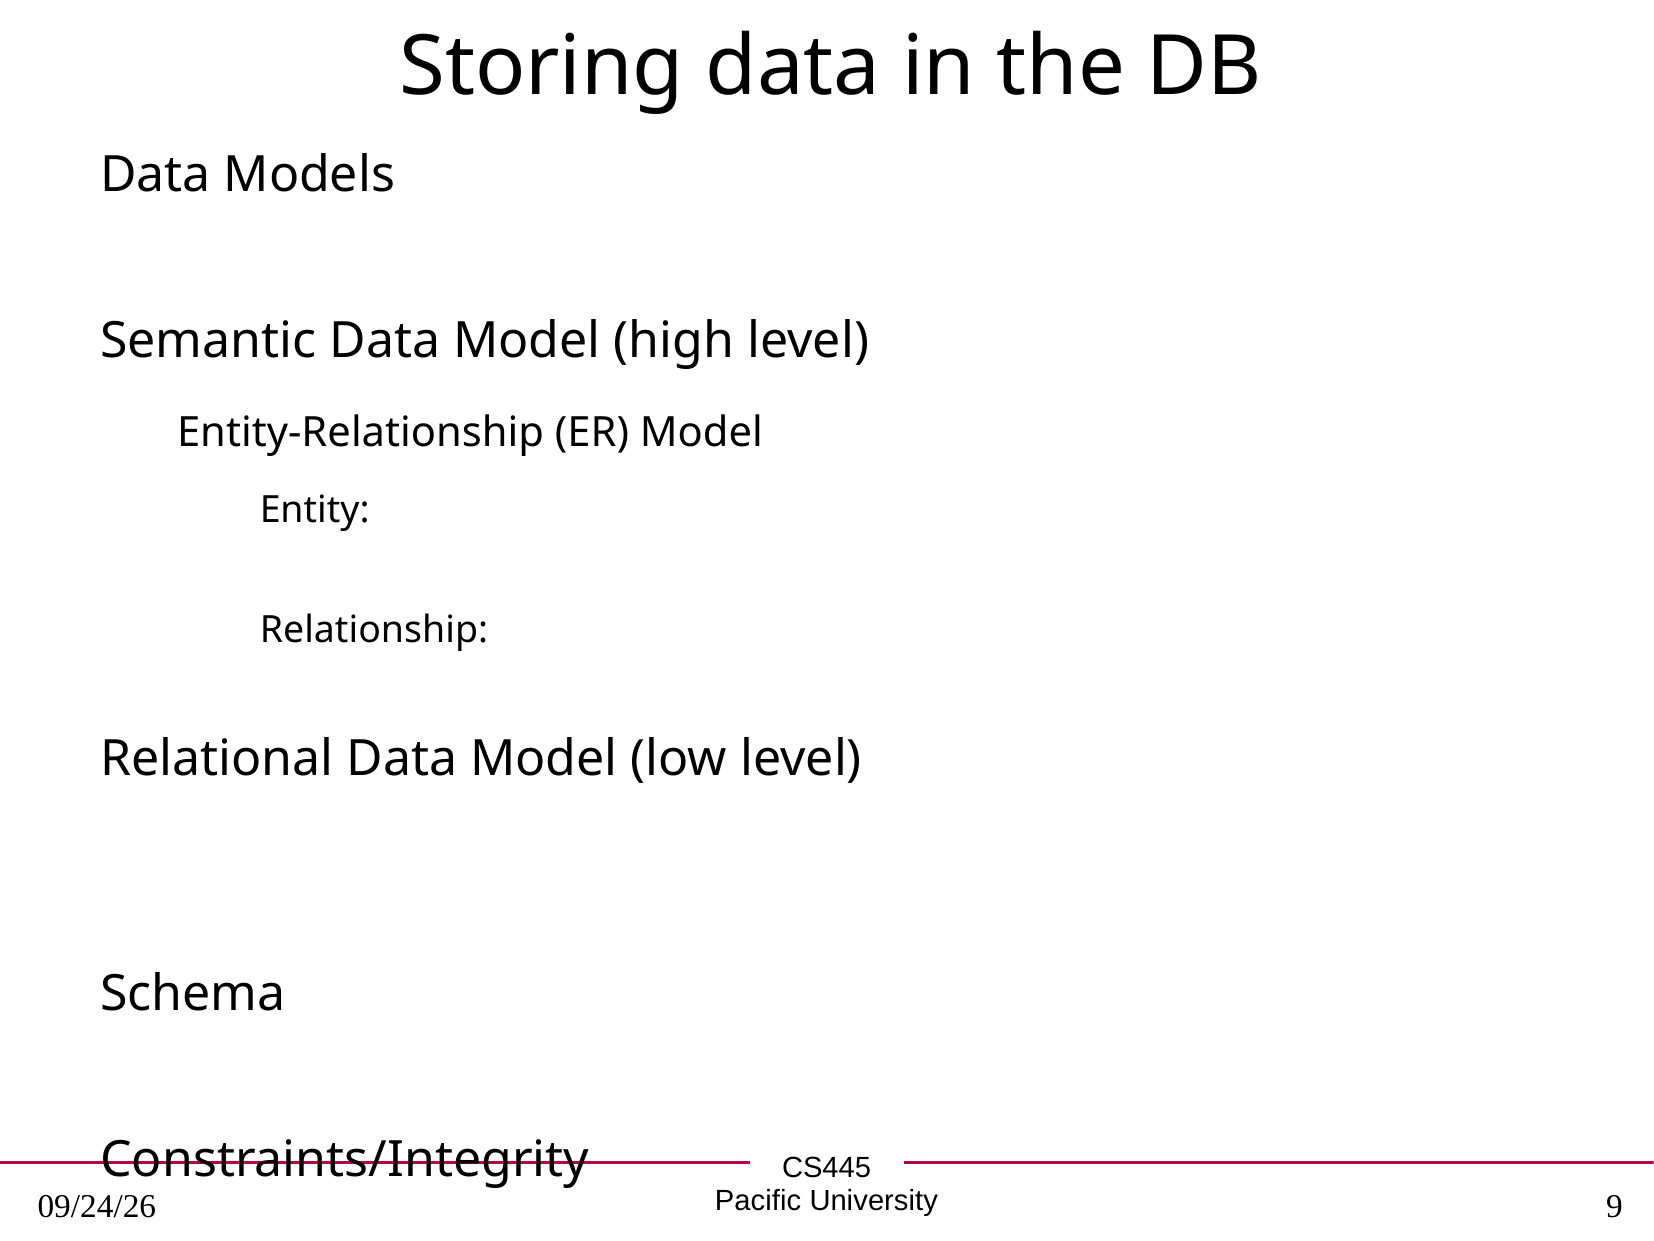

# Storing data in the DB
Data Models
Semantic Data Model (high level)
Entity-Relationship (ER) Model
Entity:
Relationship:
Relational Data Model (low level)
Schema
Constraints/Integrity